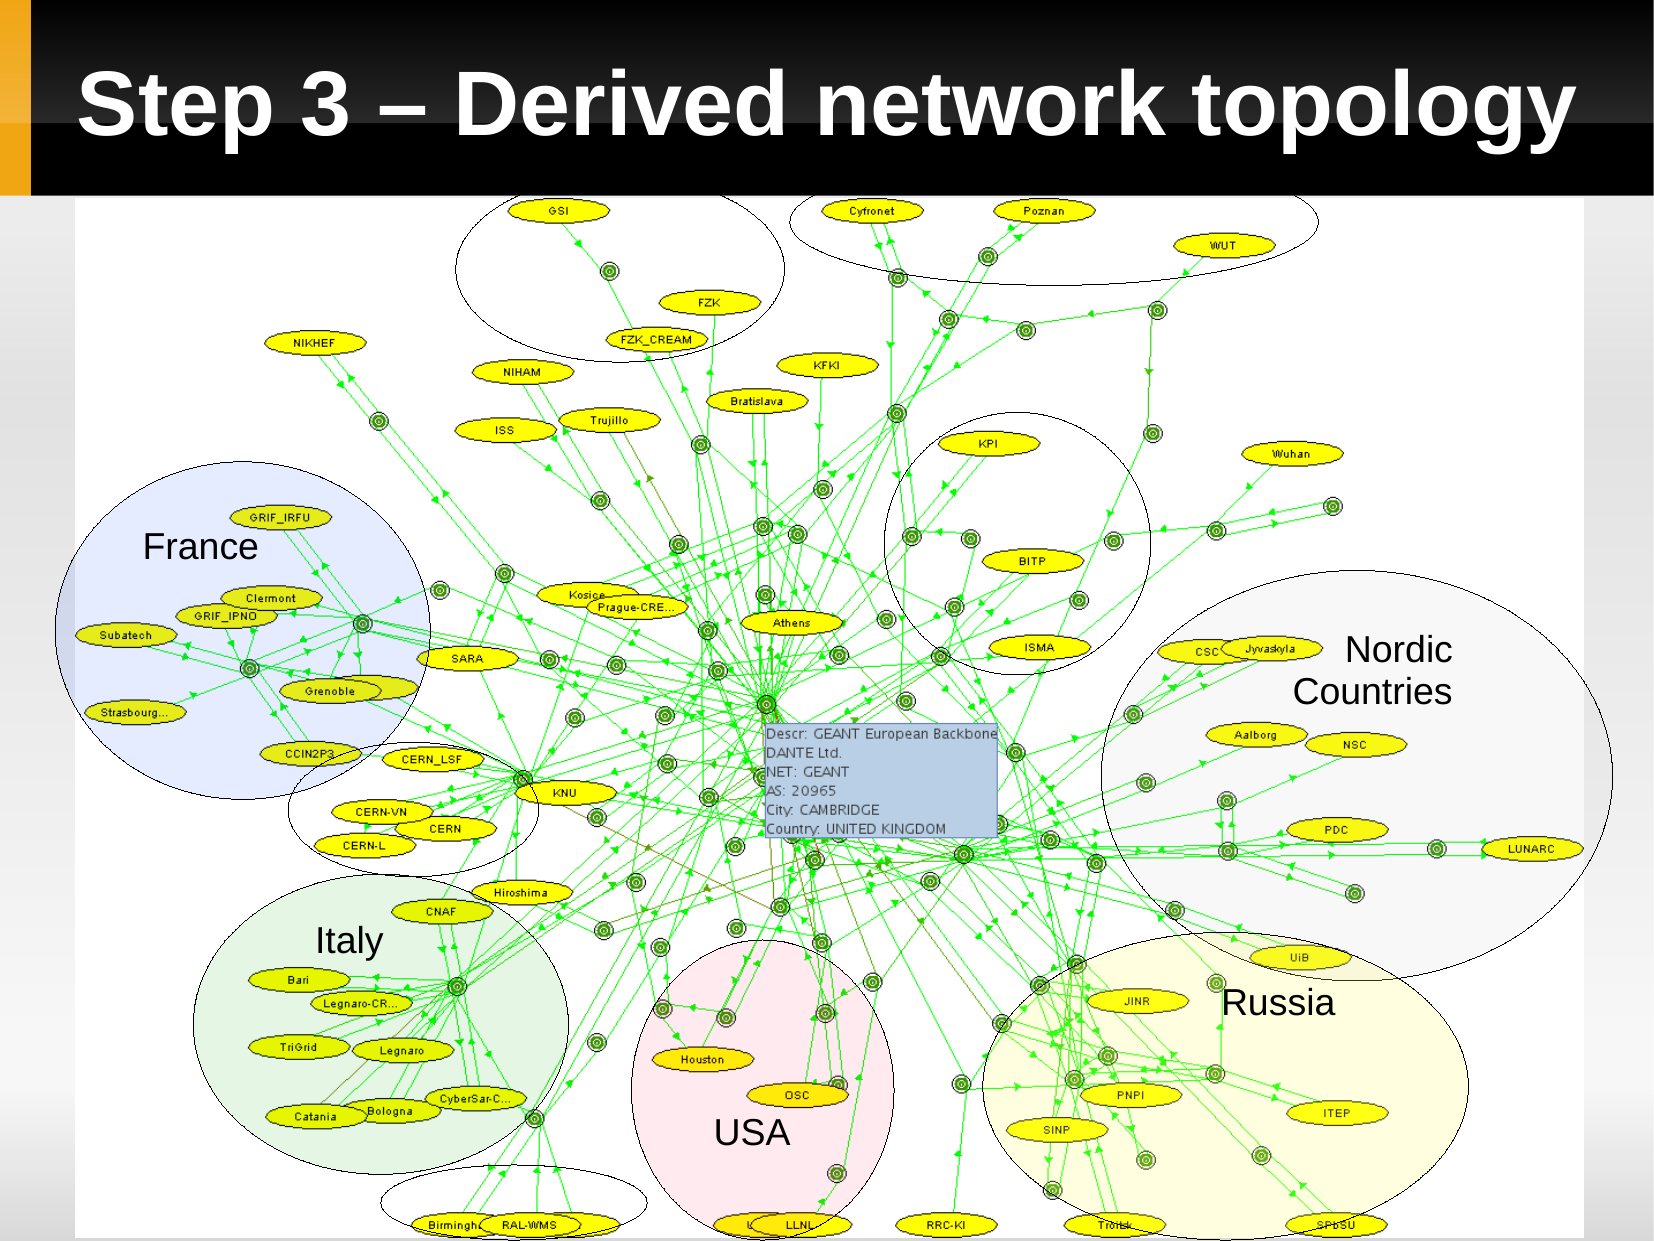

# Step 3 – Derived network topology
France
 Nordic
 Countries
Italy
 Russia
USA
ACAT, 26.02.2010
Storage discovery in AliEn
12